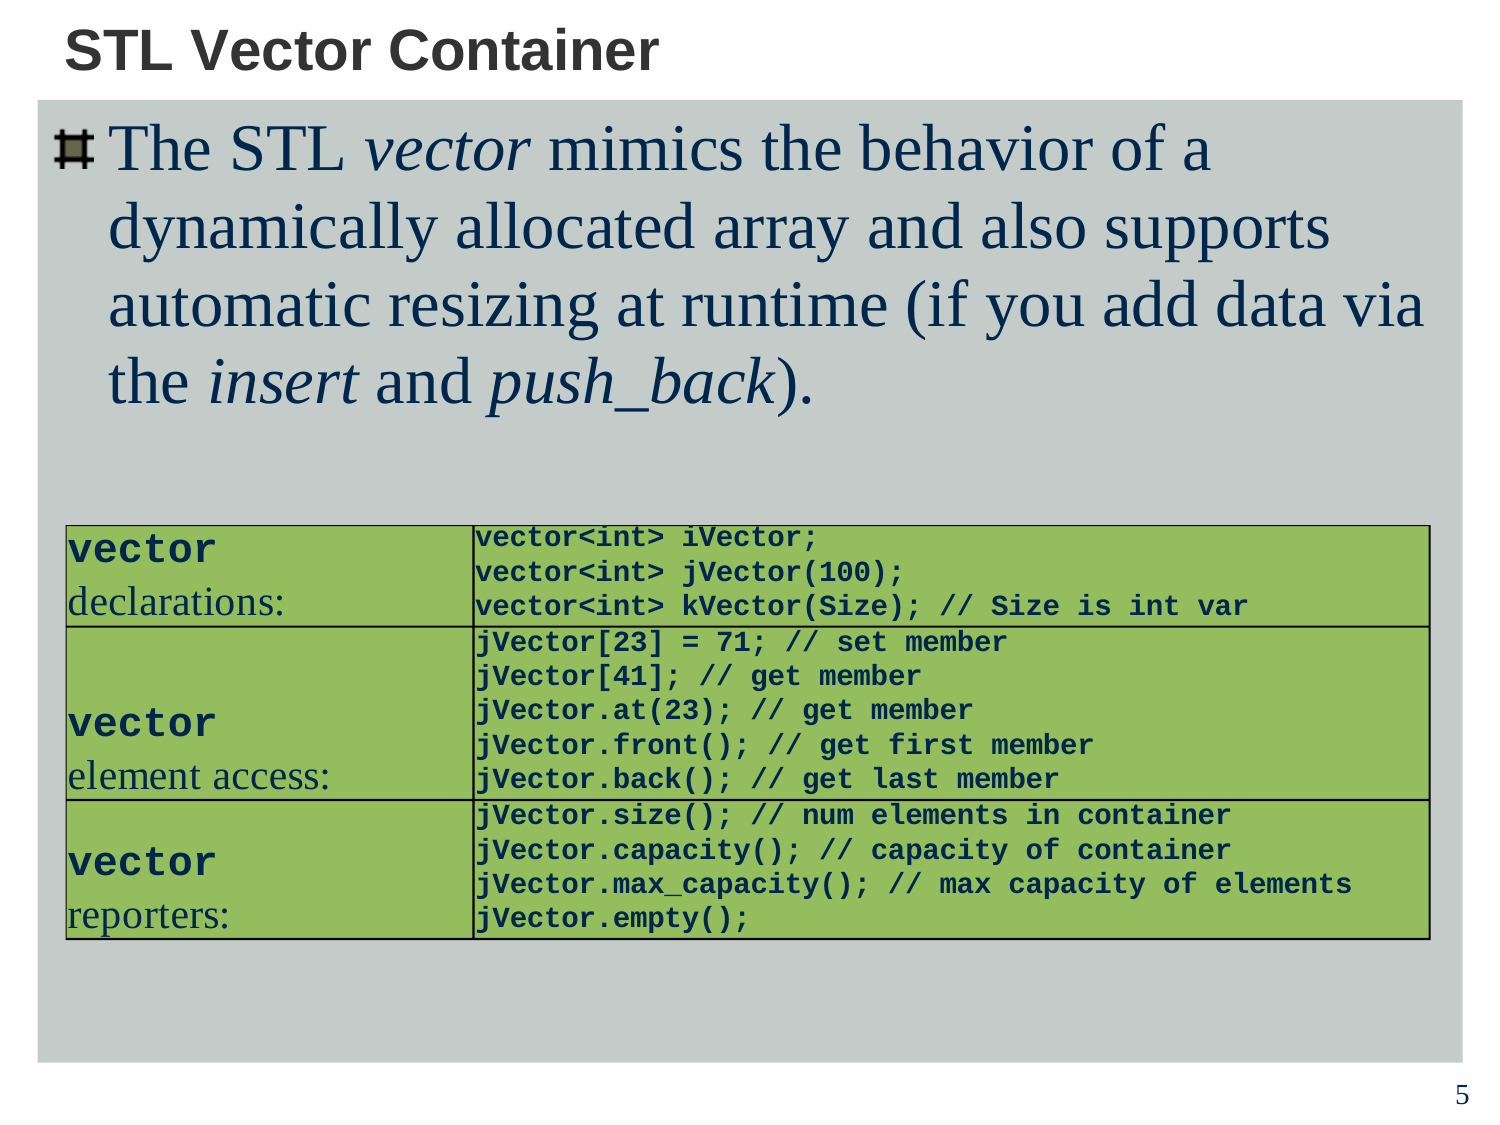

# STL Vector Container
The STL vector mimics the behavior of a dynamically allocated array and also supports automatic resizing at runtime (if you add data via the insert and push_back).